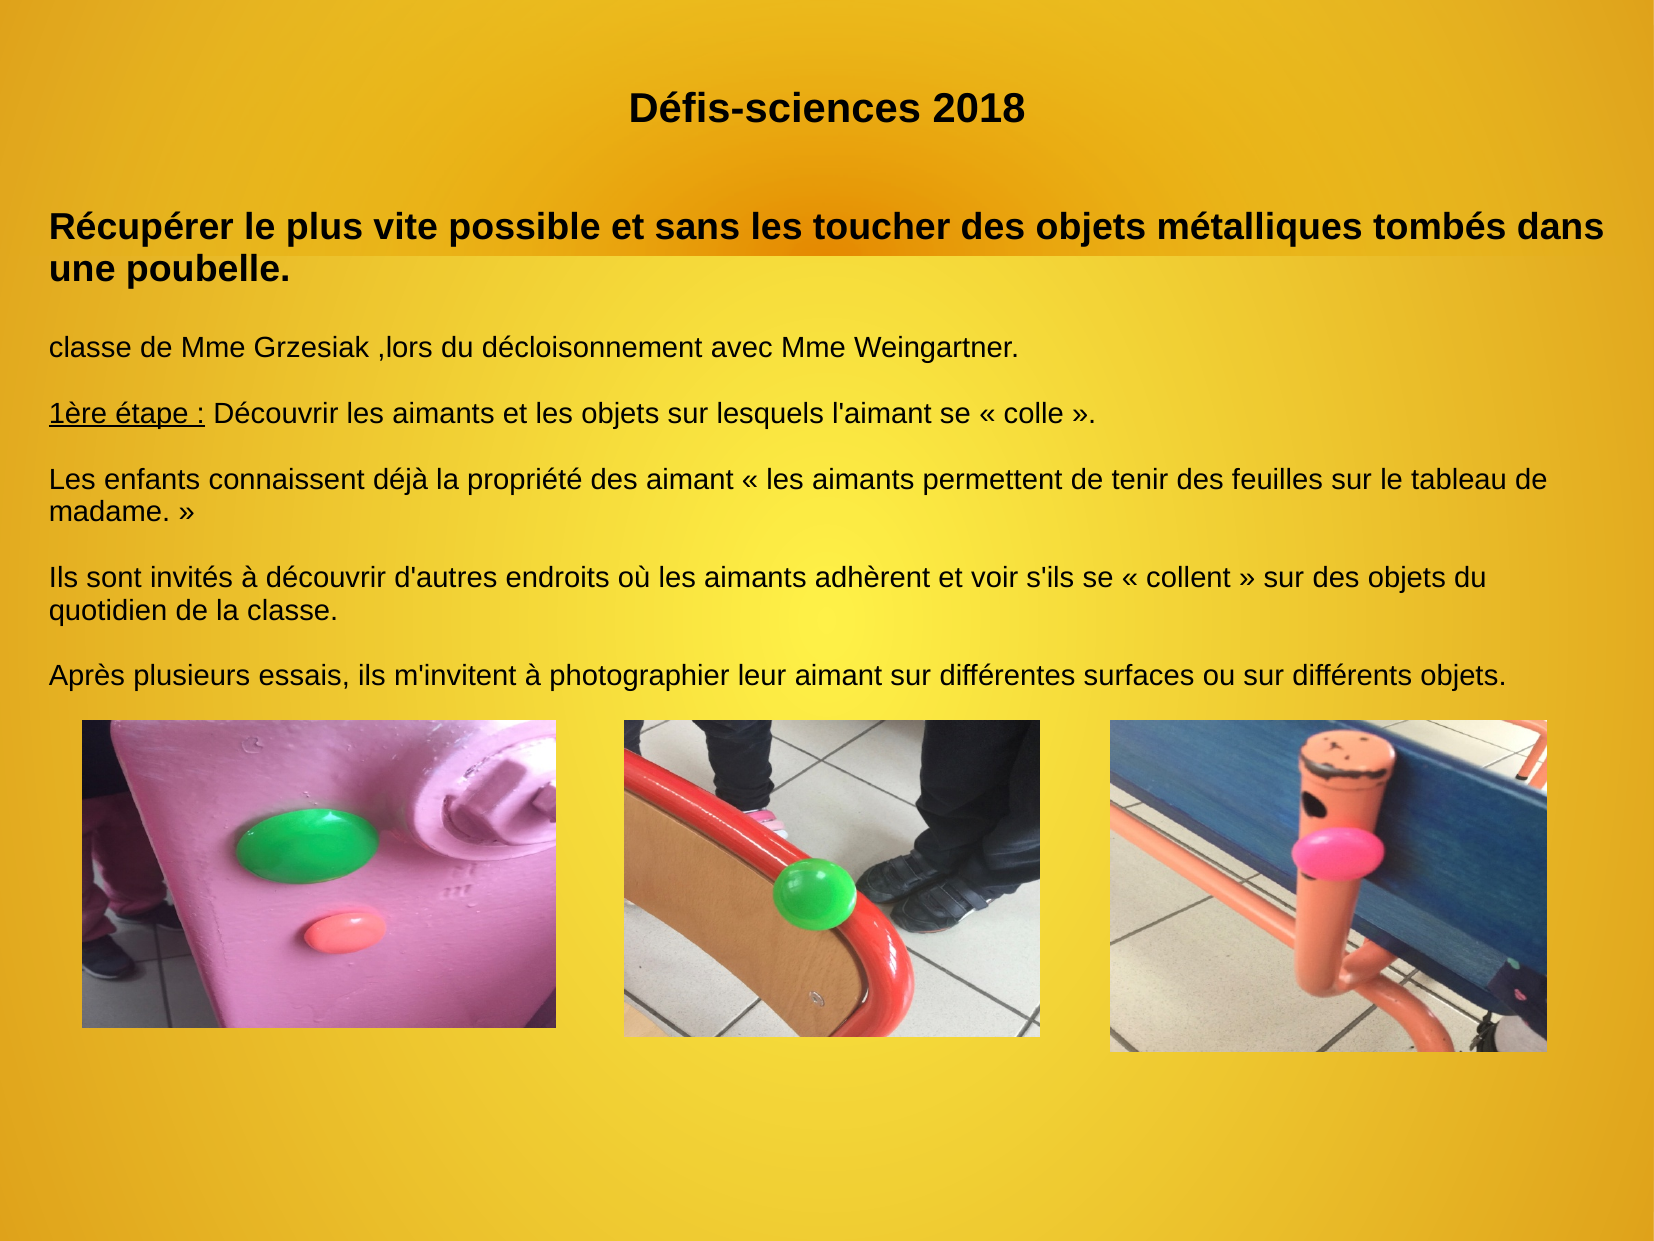

Défis-sciences 2018
Récupérer le plus vite possible et sans les toucher des objets métalliques tombés dans une poubelle.
classe de Mme Grzesiak ,lors du décloisonnement avec Mme Weingartner.
1ère étape : Découvrir les aimants et les objets sur lesquels l'aimant se « colle ».
Les enfants connaissent déjà la propriété des aimant « les aimants permettent de tenir des feuilles sur le tableau de madame. »
Ils sont invités à découvrir d'autres endroits où les aimants adhèrent et voir s'ils se « collent » sur des objets du quotidien de la classe.
Après plusieurs essais, ils m'invitent à photographier leur aimant sur différentes surfaces ou sur différents objets.